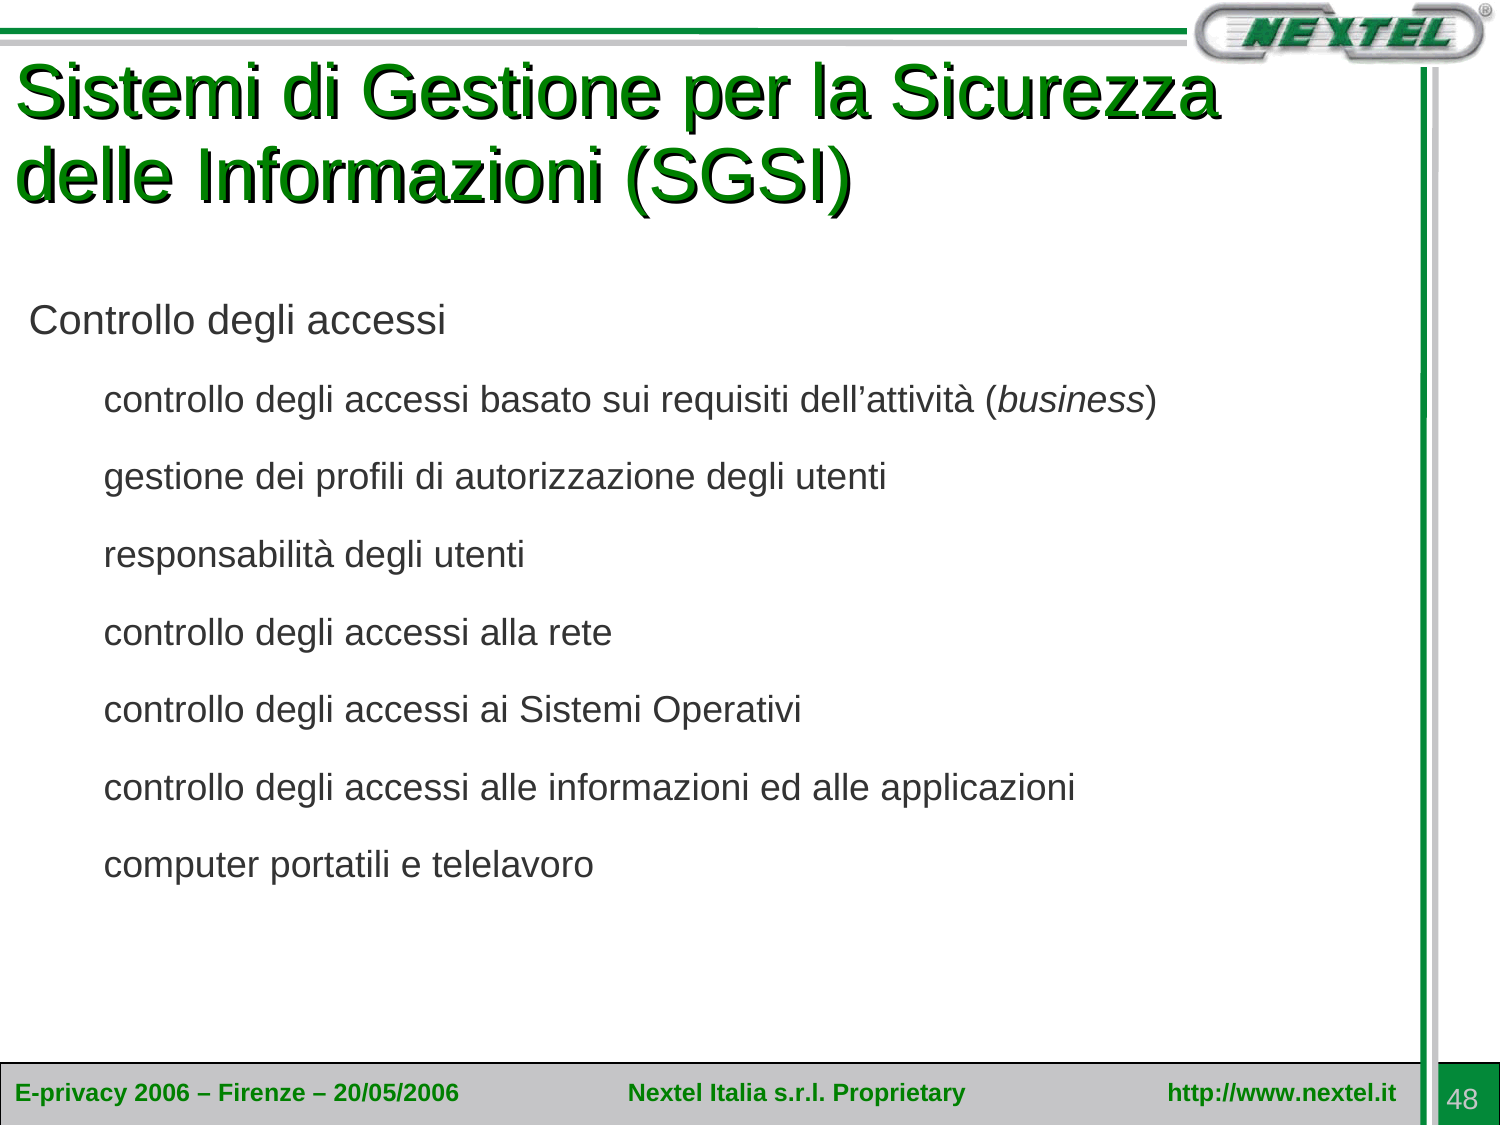

Sistemi di Gestione per la Sicurezza delle Informazioni (SGSI)
# Controllo degli accessi
controllo degli accessi basato sui requisiti dell’attività (business)
gestione dei profili di autorizzazione degli utenti
responsabilità degli utenti
controllo degli accessi alla rete
controllo degli accessi ai Sistemi Operativi
controllo degli accessi alle informazioni ed alle applicazioni
computer portatili e telelavoro
48